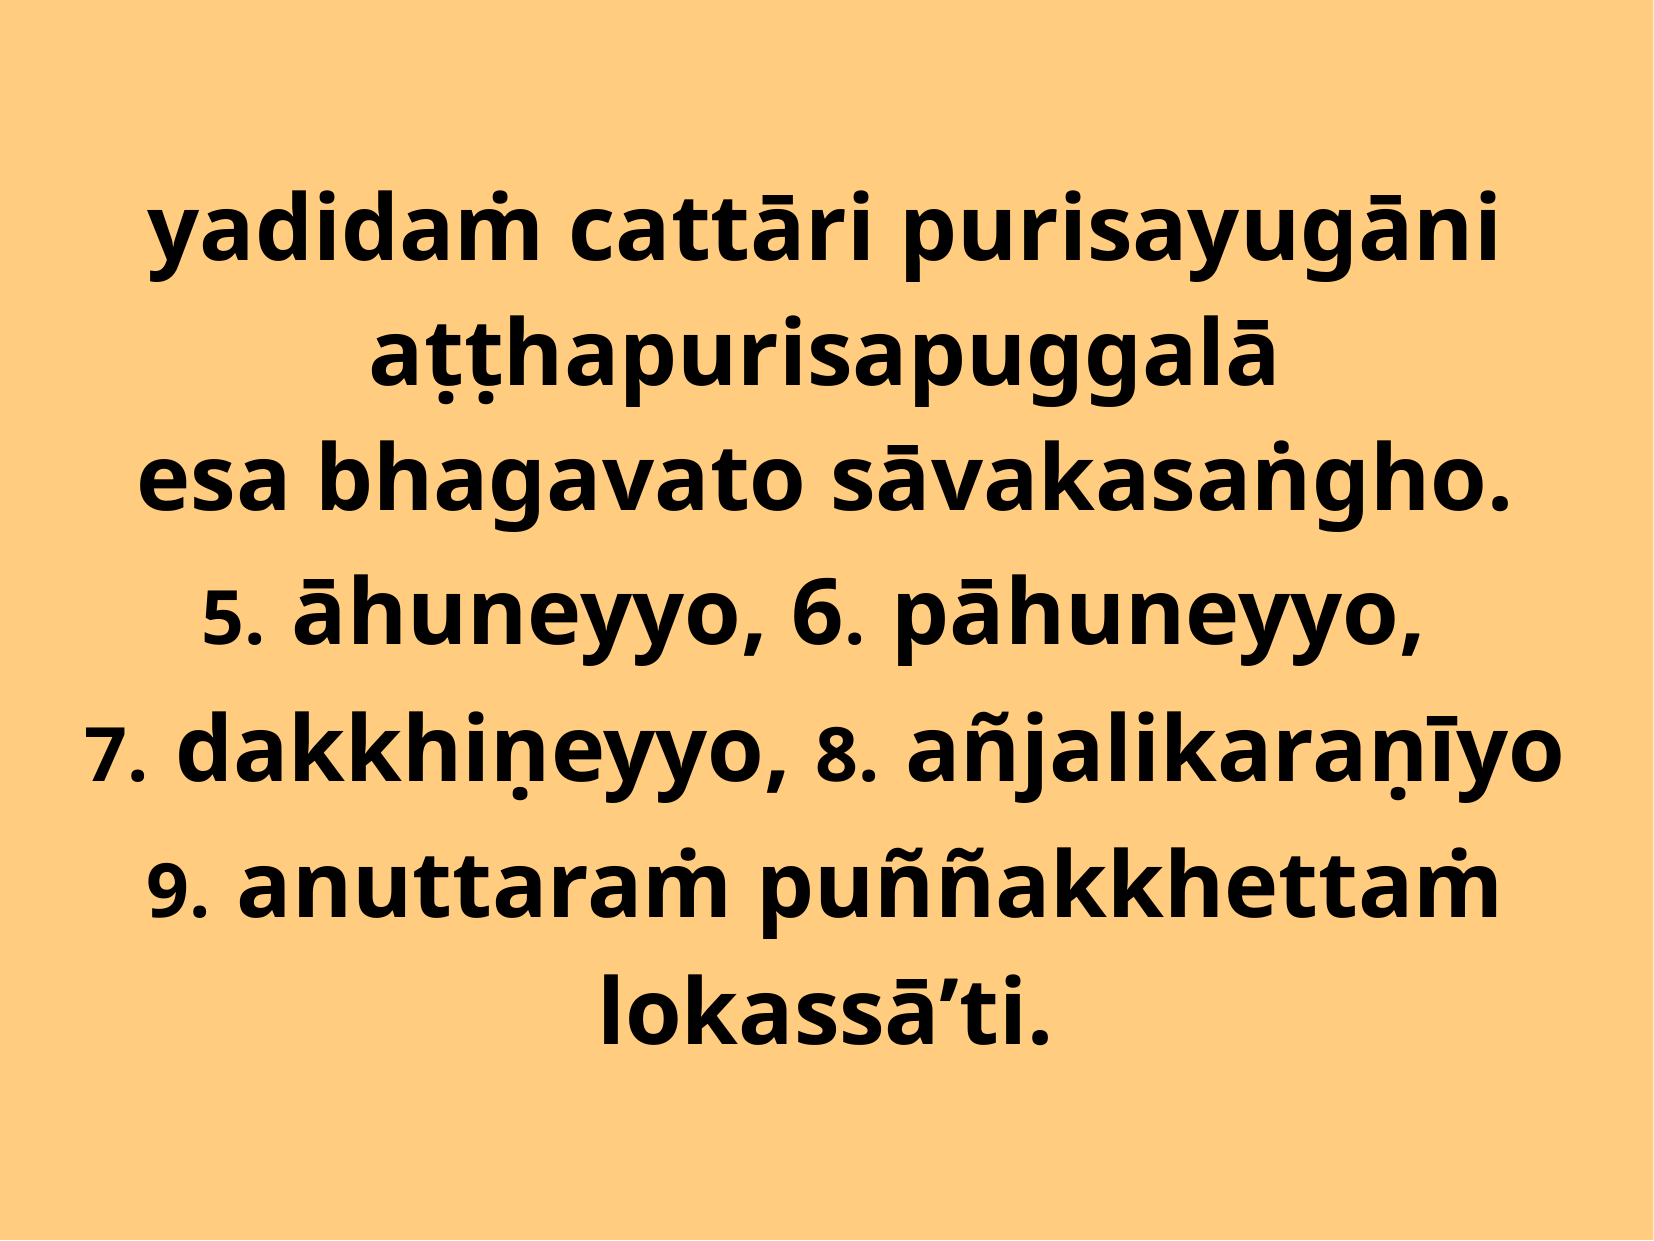

# yadidaṁ cattāri purisayugāni aṭṭhapurisapuggalā
esa bhagavato sāvakasaṅgho.
5. āhuneyyo, 6. pāhuneyyo,
7. dakkhiṇeyyo, 8. añjalikaraṇīyo
9. anuttaraṁ puññakkhettaṁ
lokassā’ti.